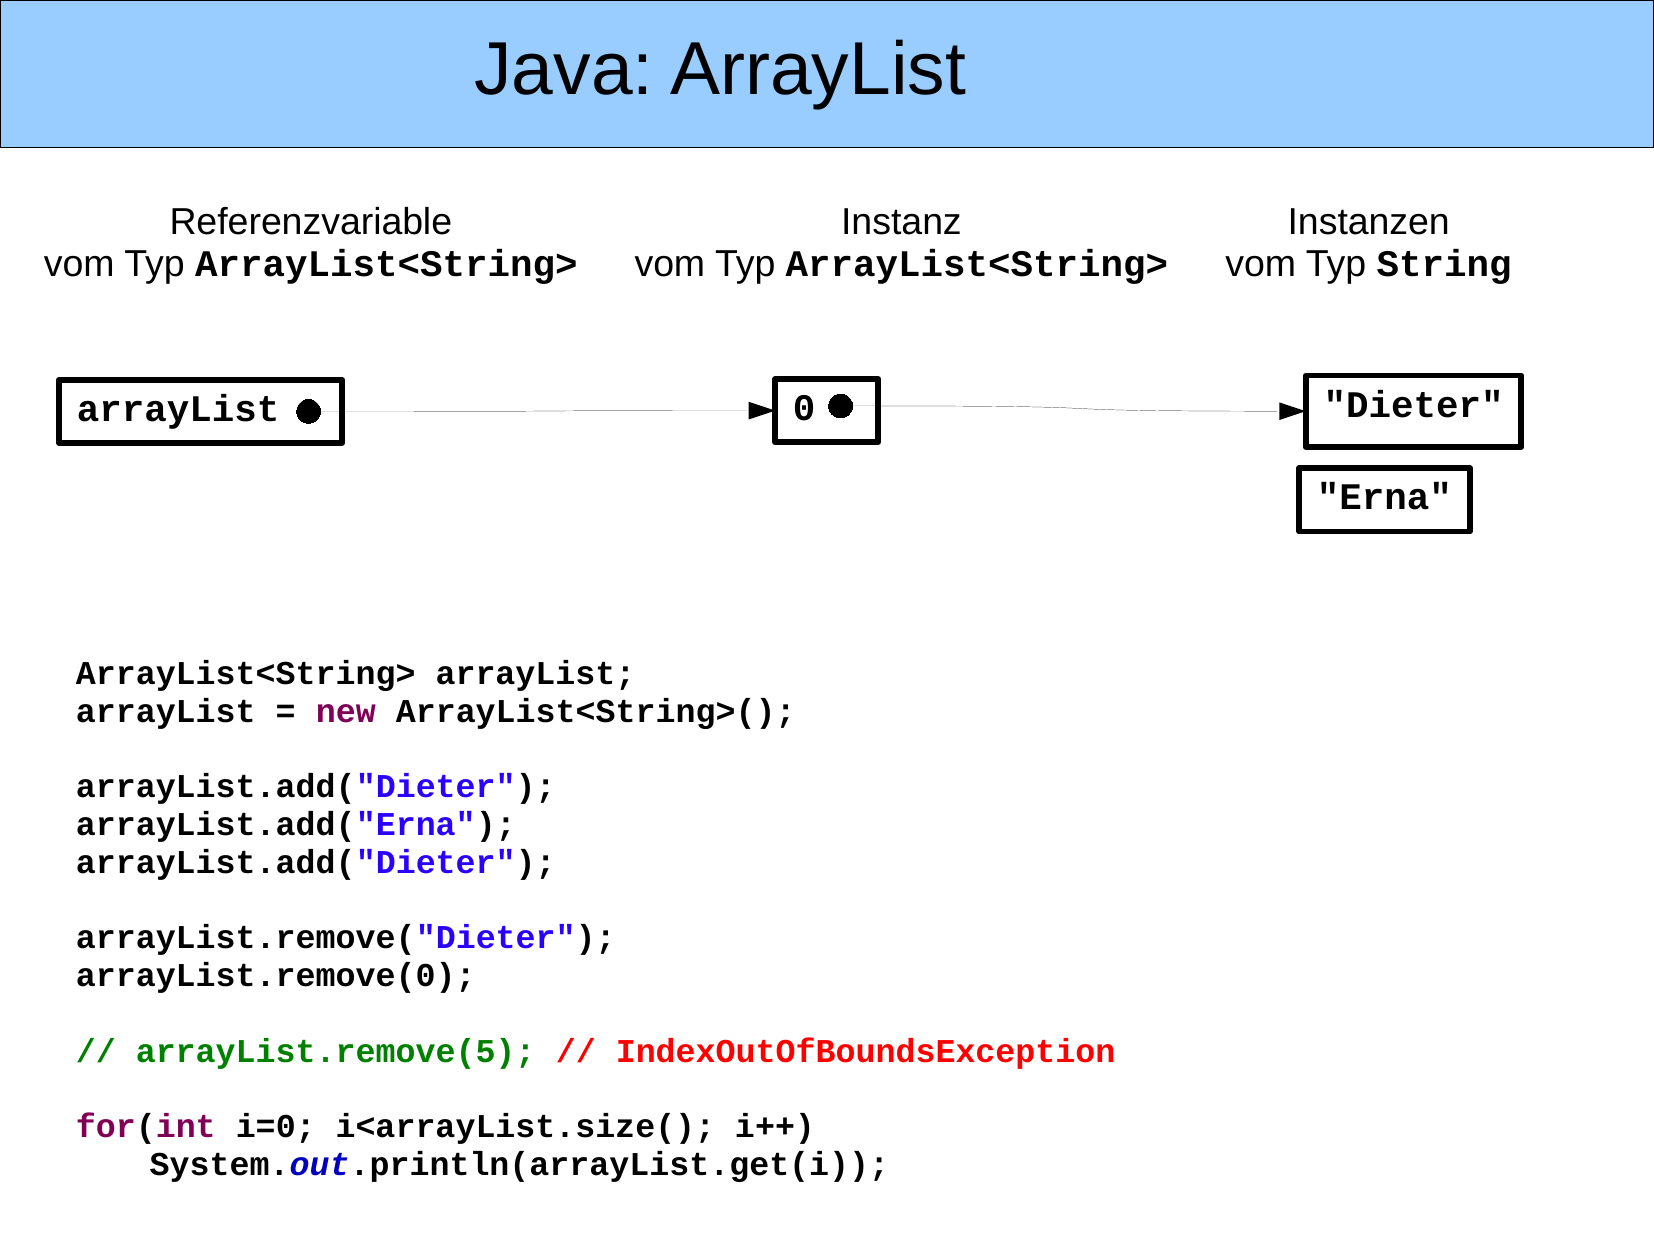

Java: ArrayList
Referenzvariable
vom Typ ArrayList<String>
Instanz
vom Typ ArrayList<String>
Instanzen
vom Typ String
"Dieter"
0
arrayList
"Erna"
ArrayList<String> arrayList;
arrayList = new ArrayList<String>();
arrayList.add("Dieter");
arrayList.add("Erna");
arrayList.add("Dieter");
arrayList.remove("Dieter");
arrayList.remove(0);
// arrayList.remove(5); // IndexOutOfBoundsException
for(int i=0; i<arrayList.size(); i++)
	System.out.println(arrayList.get(i));